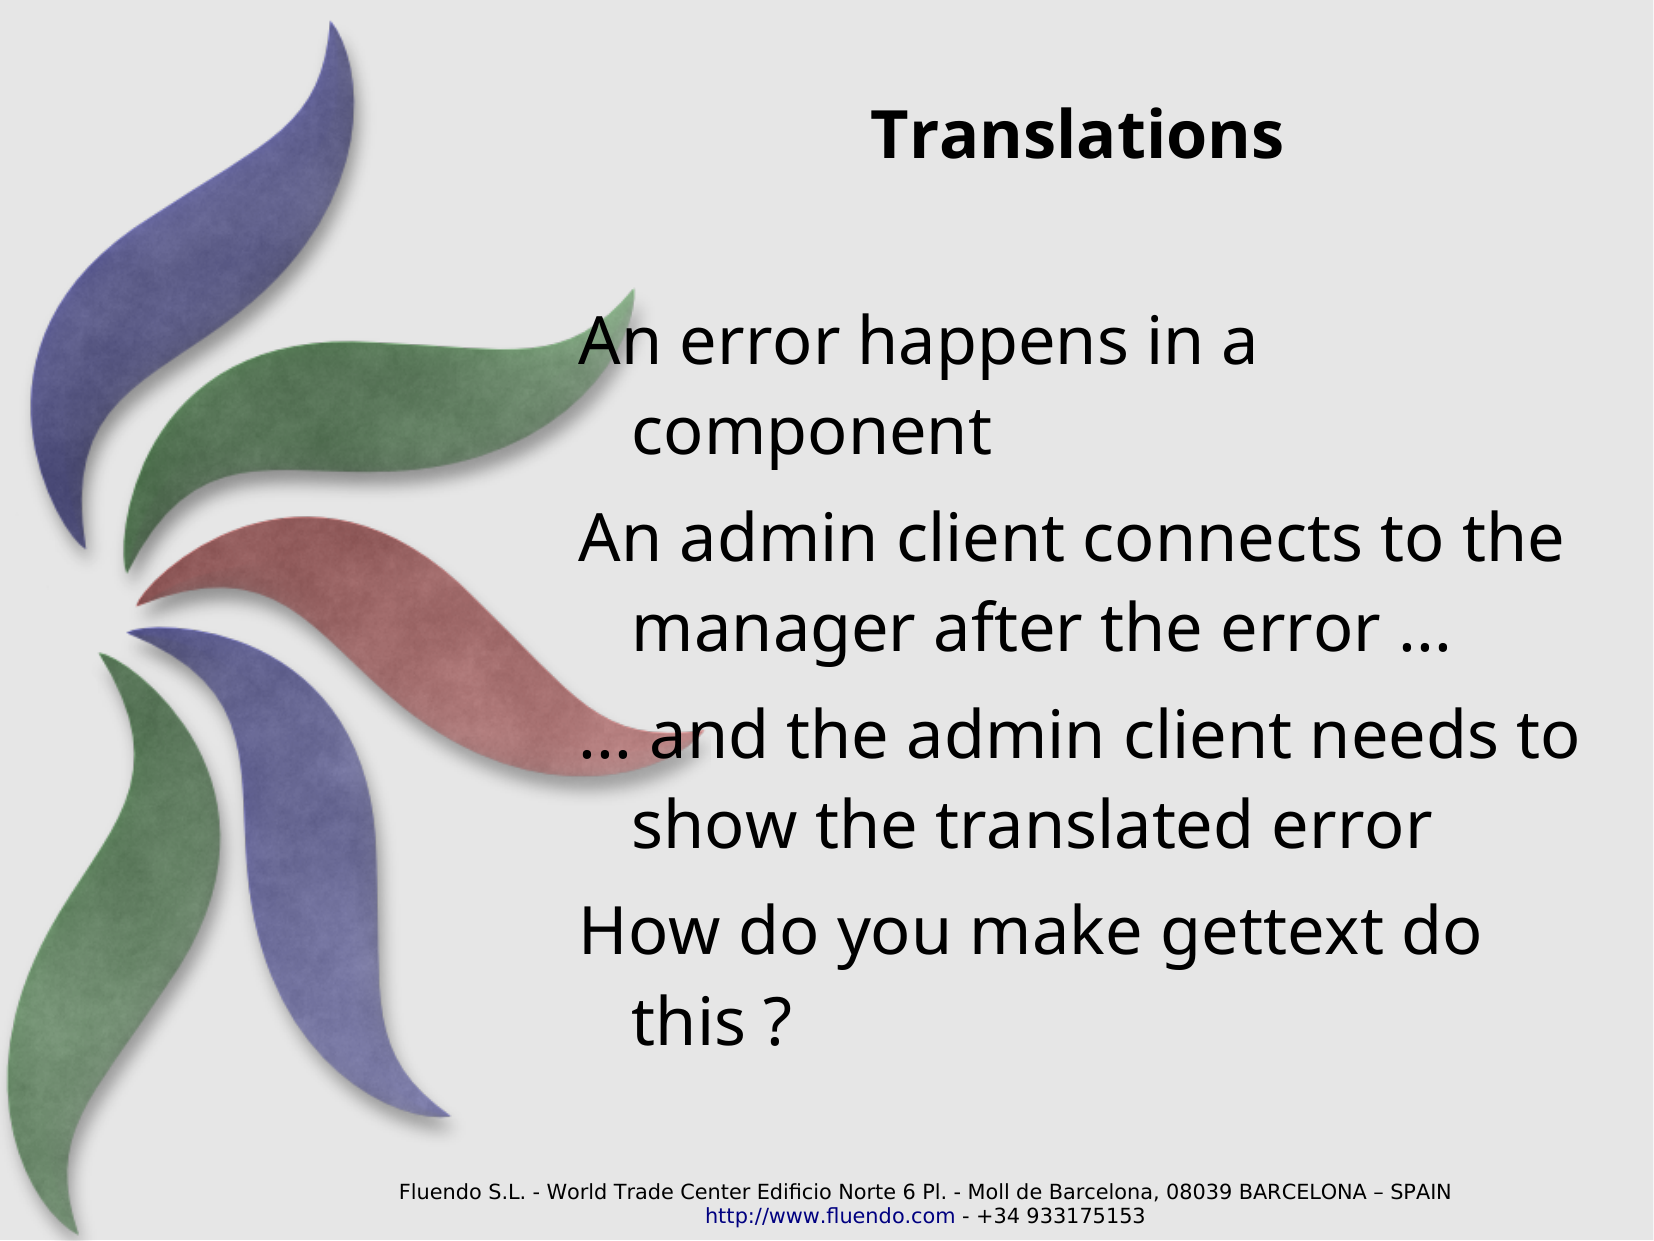

# Translations
An error happens in a component
An admin client connects to the manager after the error ...
... and the admin client needs to show the translated error
How do you make gettext do this ?